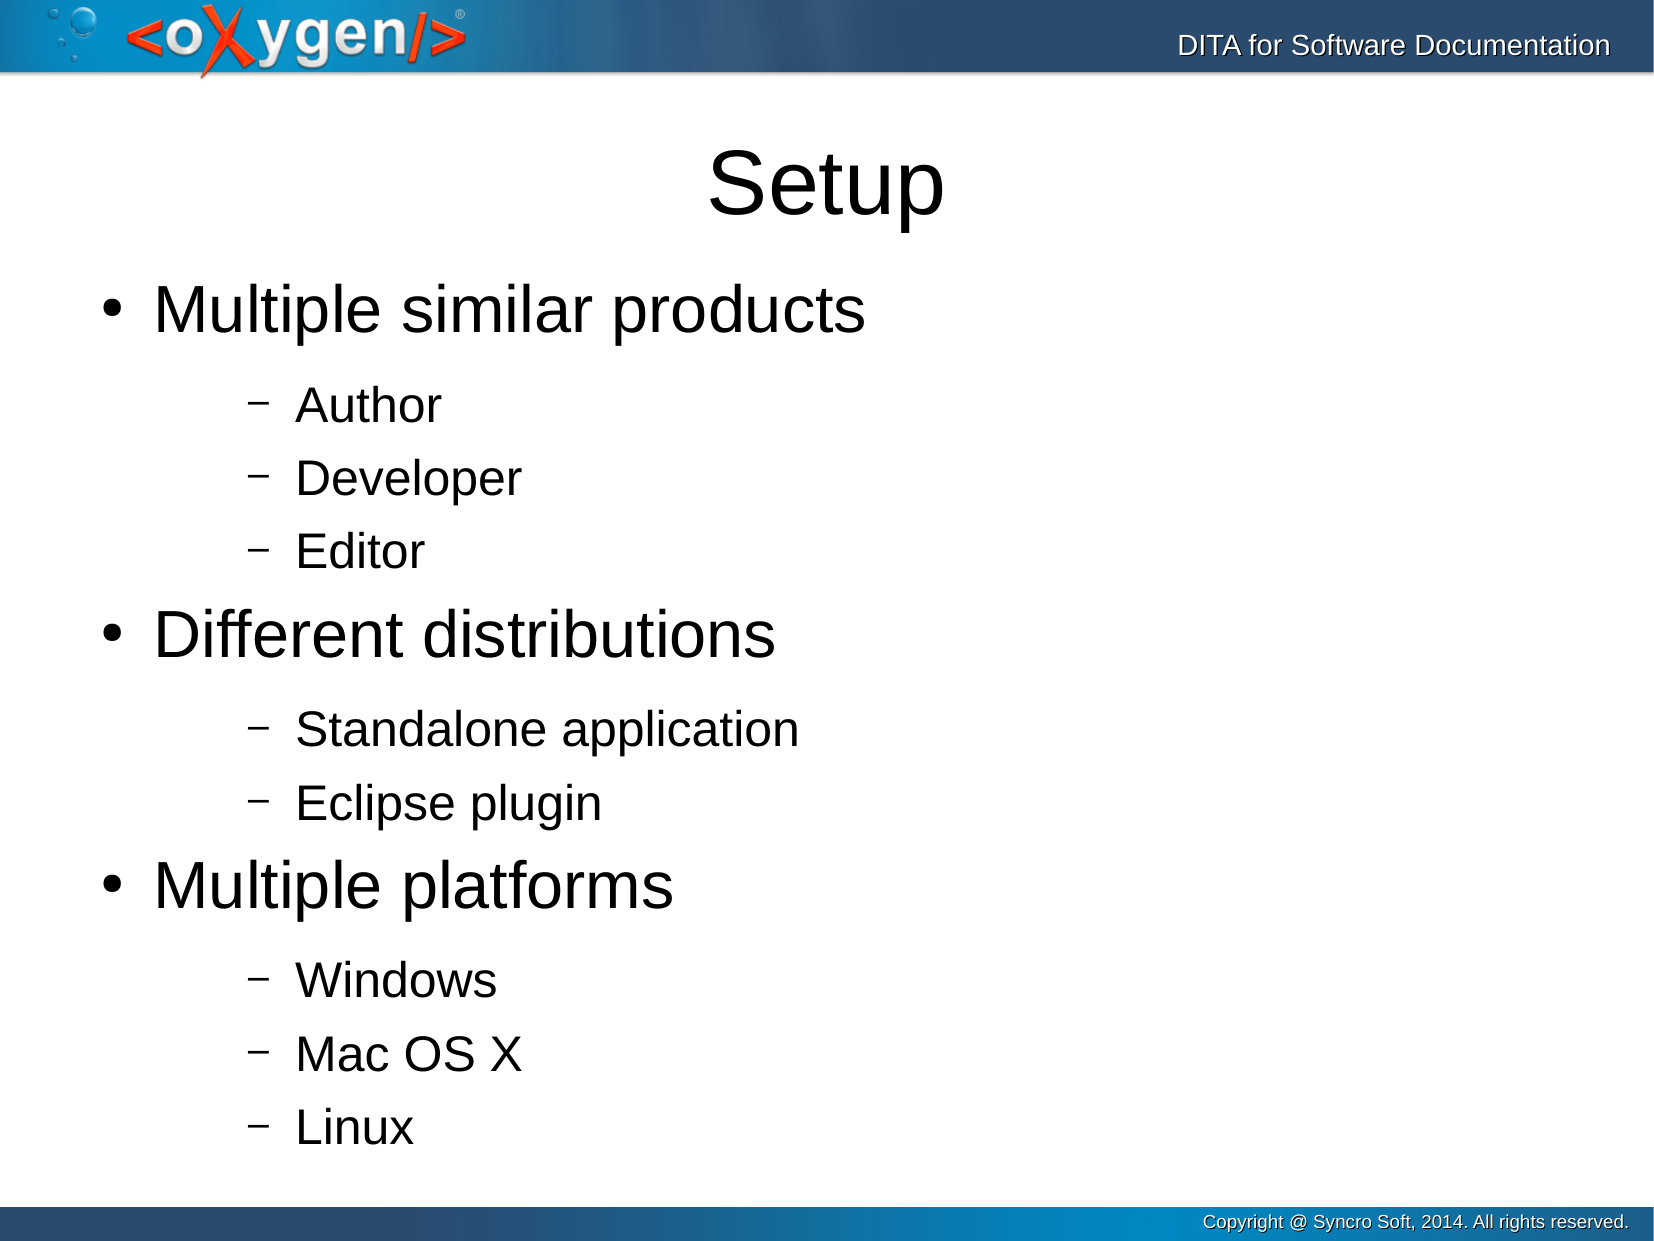

# Setup
Multiple similar products
Author
Developer
Editor
Different distributions
Standalone application
Eclipse plugin
Multiple platforms
Windows
Mac OS X
Linux